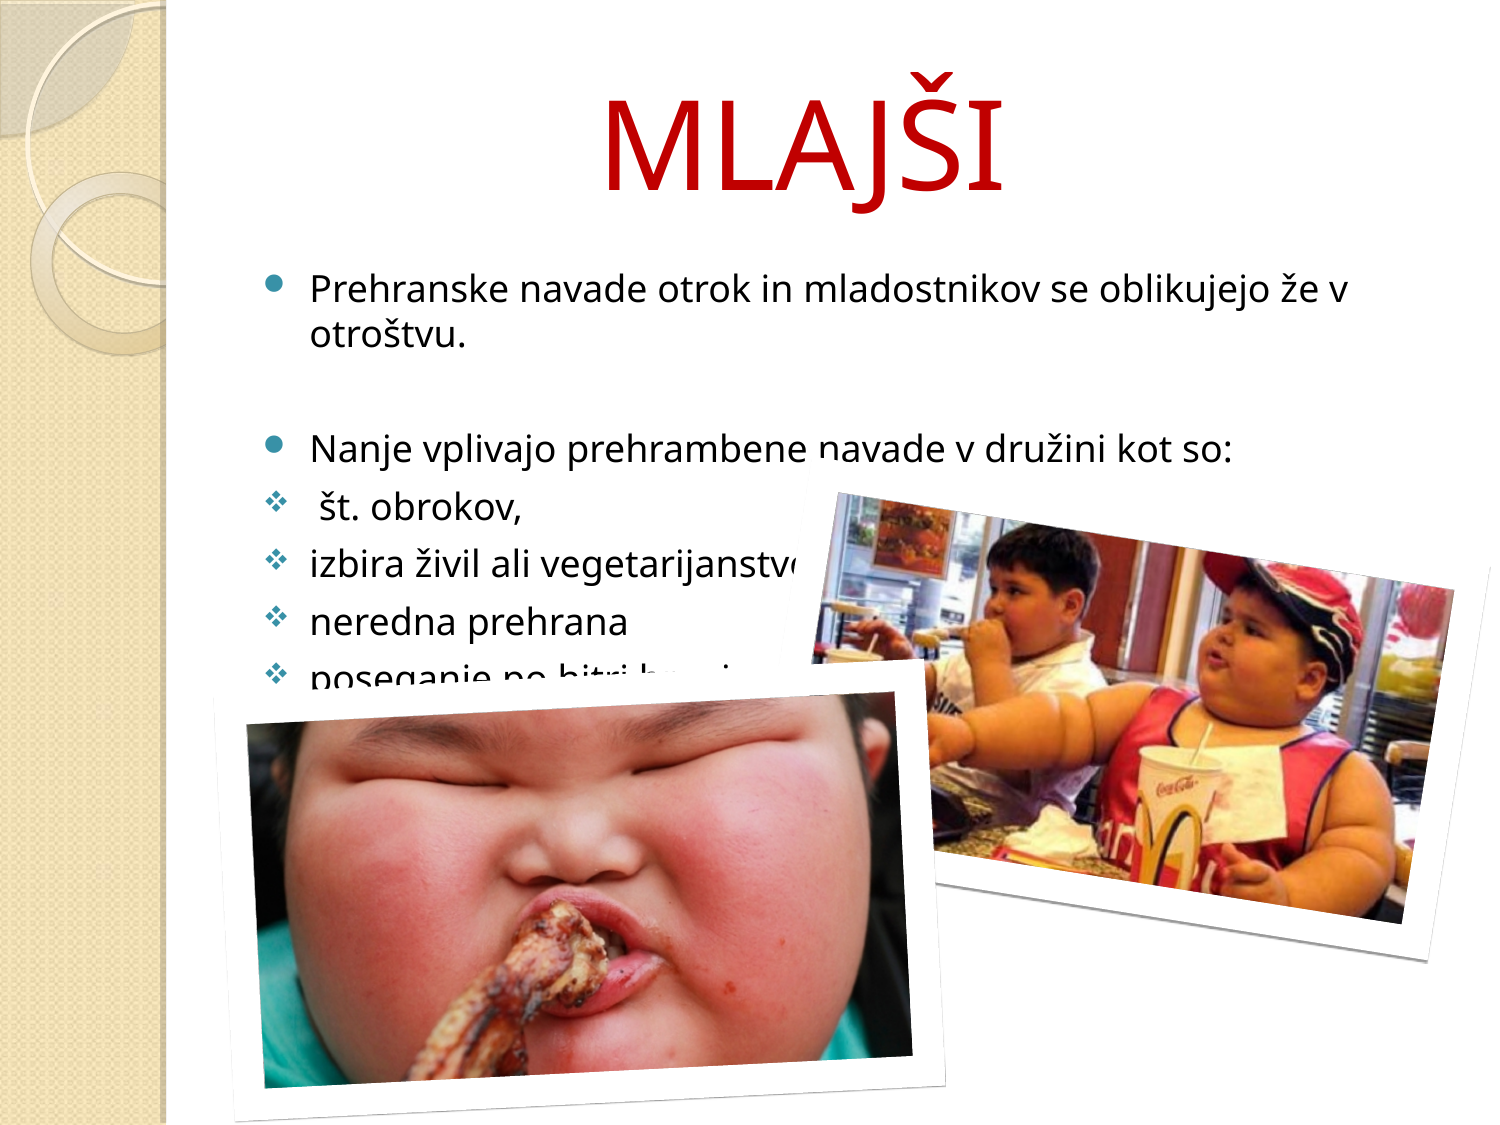

# MLAJŠI
Prehranske navade otrok in mladostnikov se oblikujejo že v otroštvu.
Nanje vplivajo prehrambene navade v družini kot so:
 št. obrokov,
izbira živil ali vegetarijanstvo
neredna prehrana
poseganje po hitri hrani ...